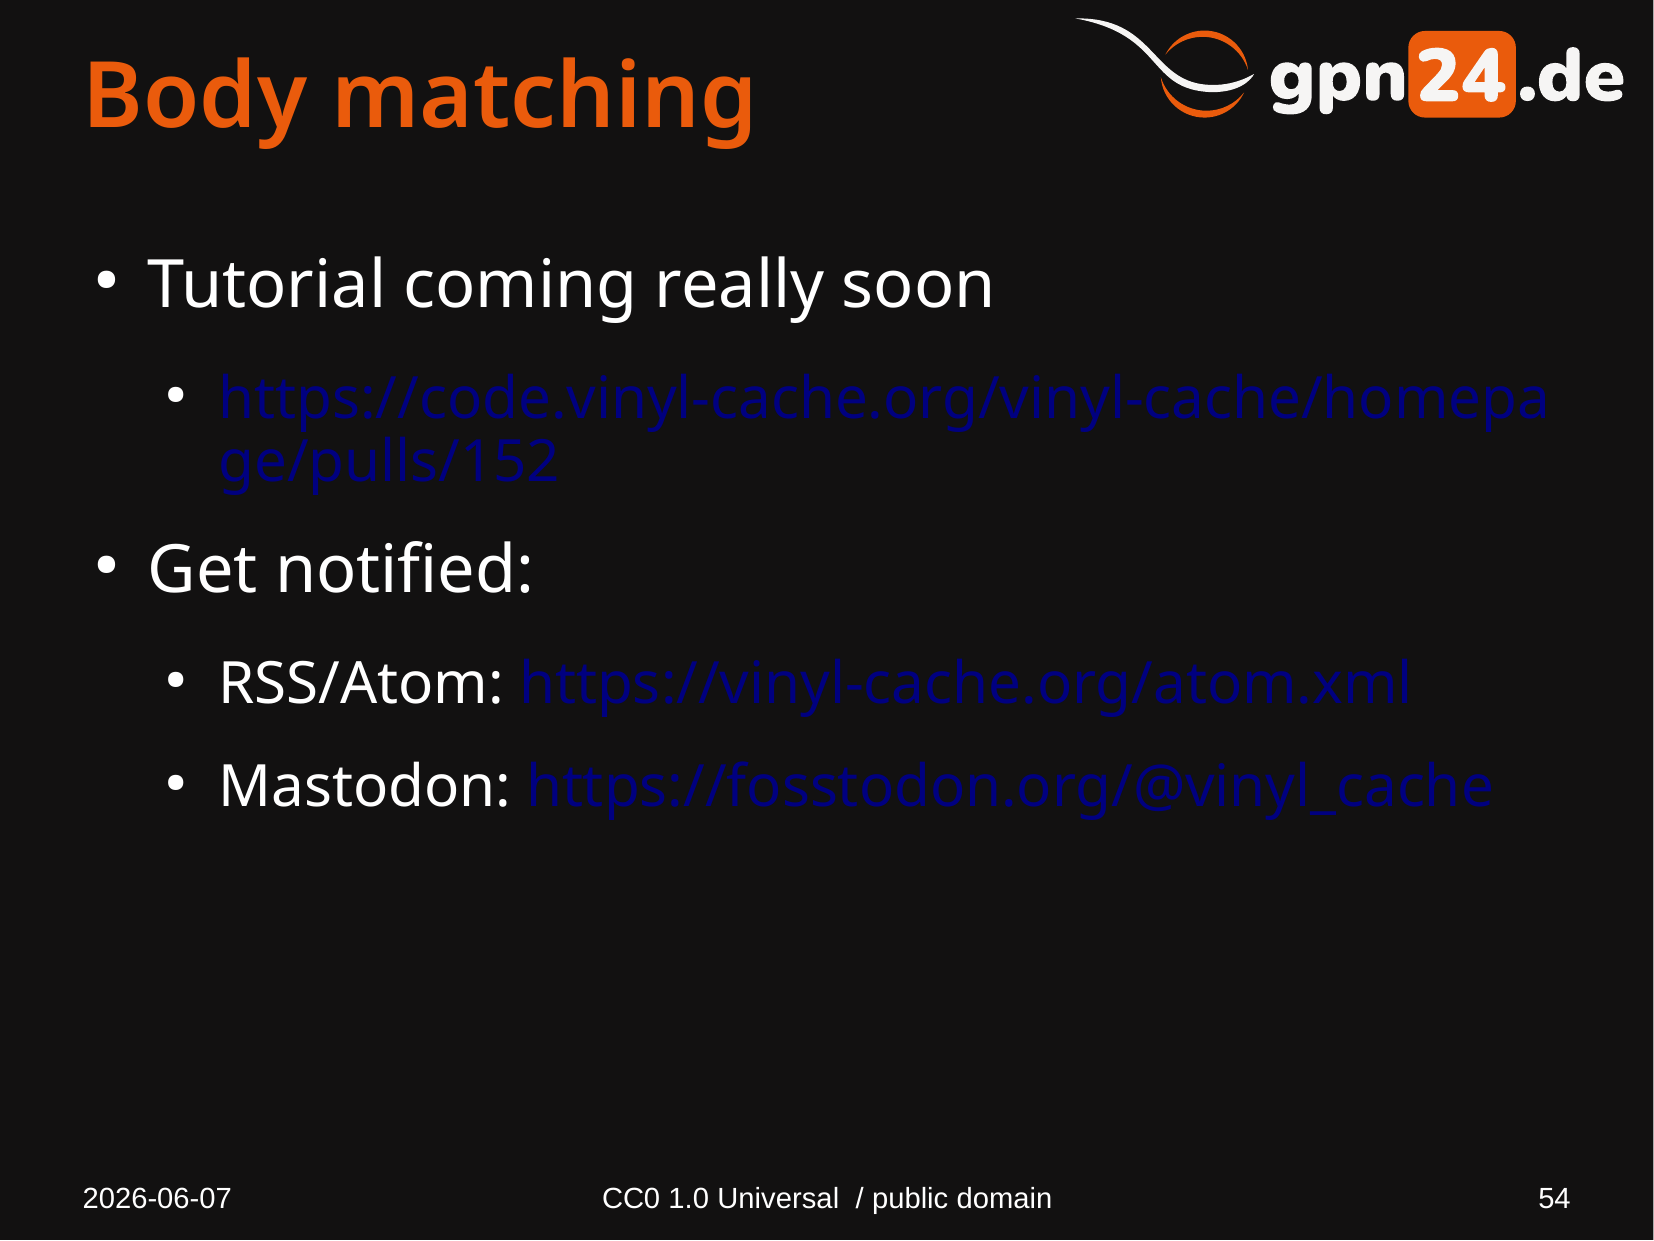

# Body matching
Tutorial coming really soon
https://code.vinyl-cache.org/vinyl-cache/homepage/pulls/152
Get notified:
RSS/Atom: https://vinyl-cache.org/atom.xml
Mastodon: https://fosstodon.org/@vinyl_cache
2026-06-07
CC0 1.0 Universal / public domain
54